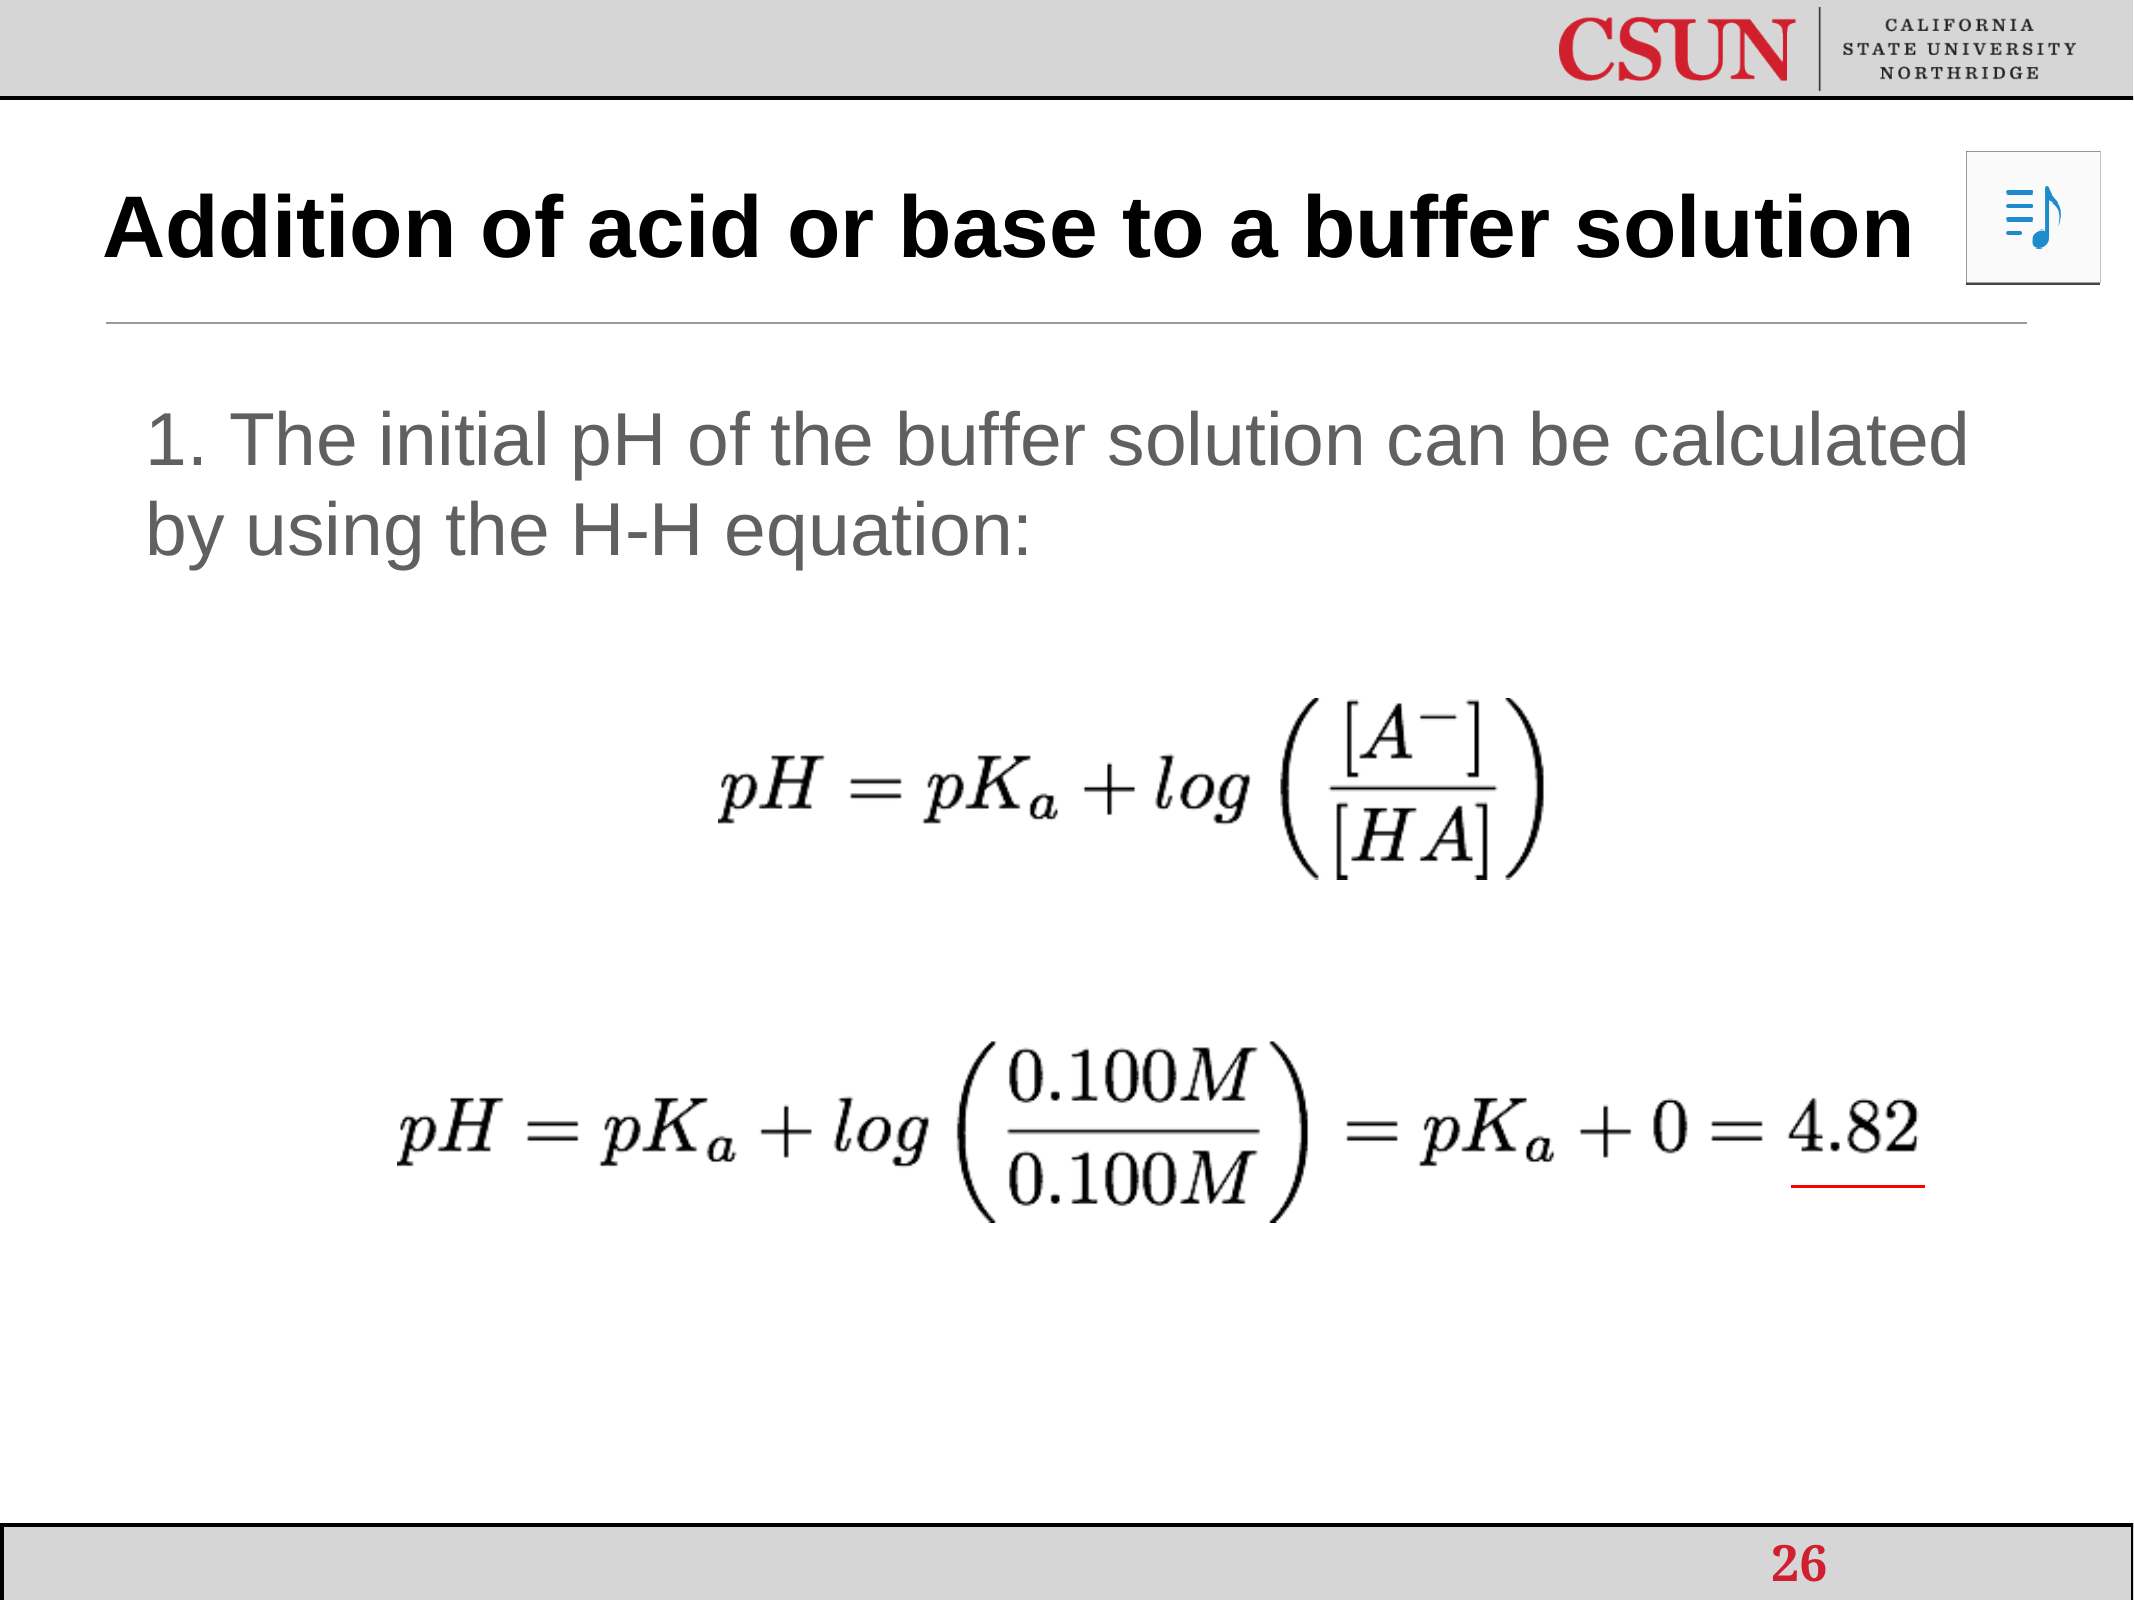

# Addition of acid or base to a buffer solution
1. The initial pH of the buffer solution can be calculated by using the H-H equation:
26